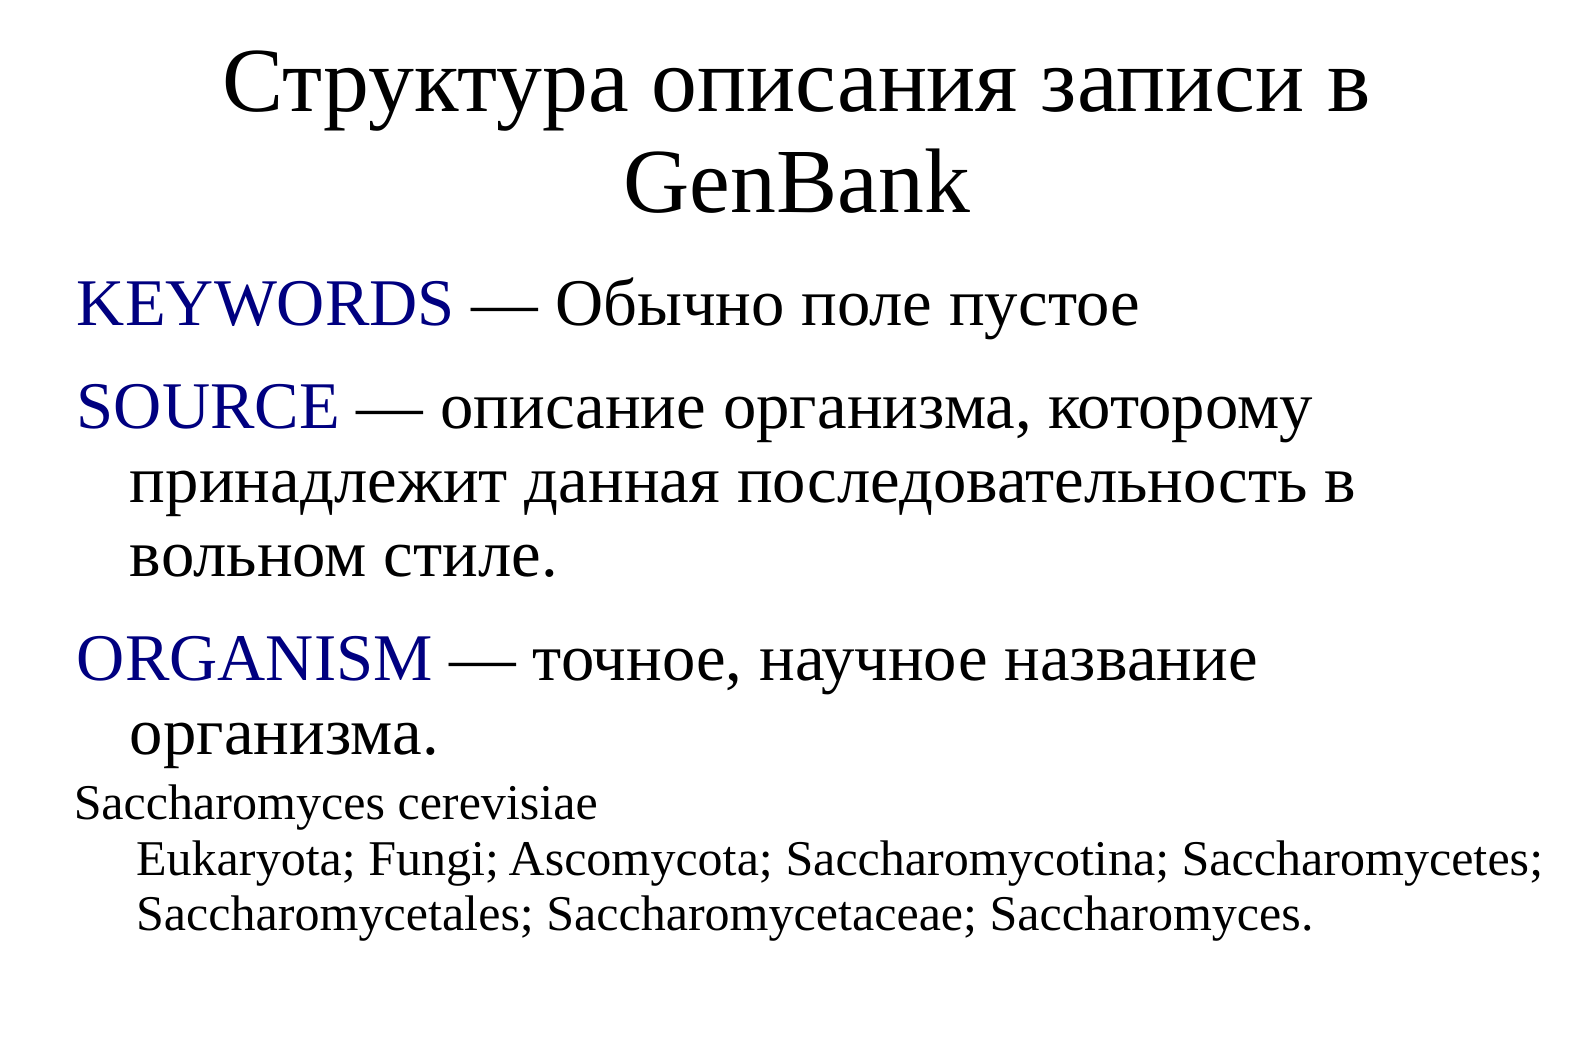

# Структура описания записи в GenBank
KEYWORDS — Обычно поле пустое
SOURCE — описание организма, которому принадлежит данная последовательность в вольном стиле.
ORGANISM — точное, научное название организма.
Saccharomyces cerevisiae
 Eukaryota; Fungi; Ascomycota; Saccharomycotina; Saccharomycetes;
 Saccharomycetales; Saccharomycetaceae; Saccharomyces.